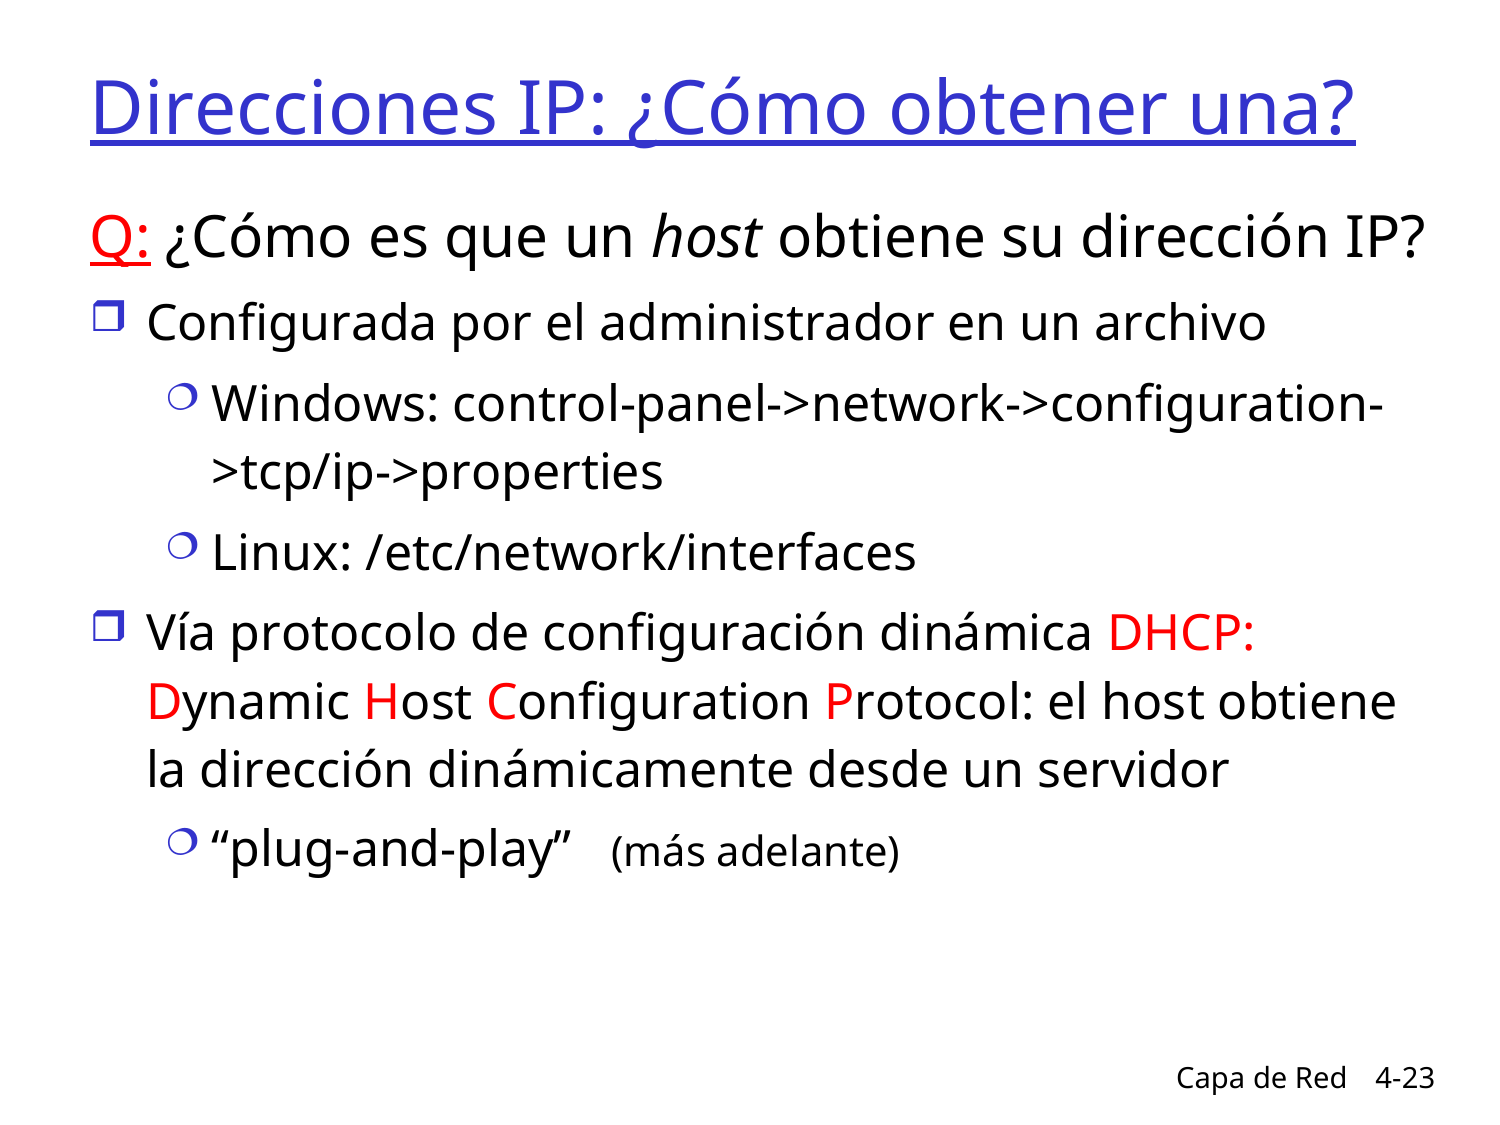

# Direcciones IP: ¿Cómo obtener una?
Q: ¿Cómo es que un host obtiene su dirección IP?
Configurada por el administrador en un archivo
Windows: control-panel->network->configuration->tcp/ip->properties
Linux: /etc/network/interfaces
Vía protocolo de configuración dinámica DHCP: Dynamic Host Configuration Protocol: el host obtiene la dirección dinámicamente desde un servidor
“plug-and-play” (más adelante)
23